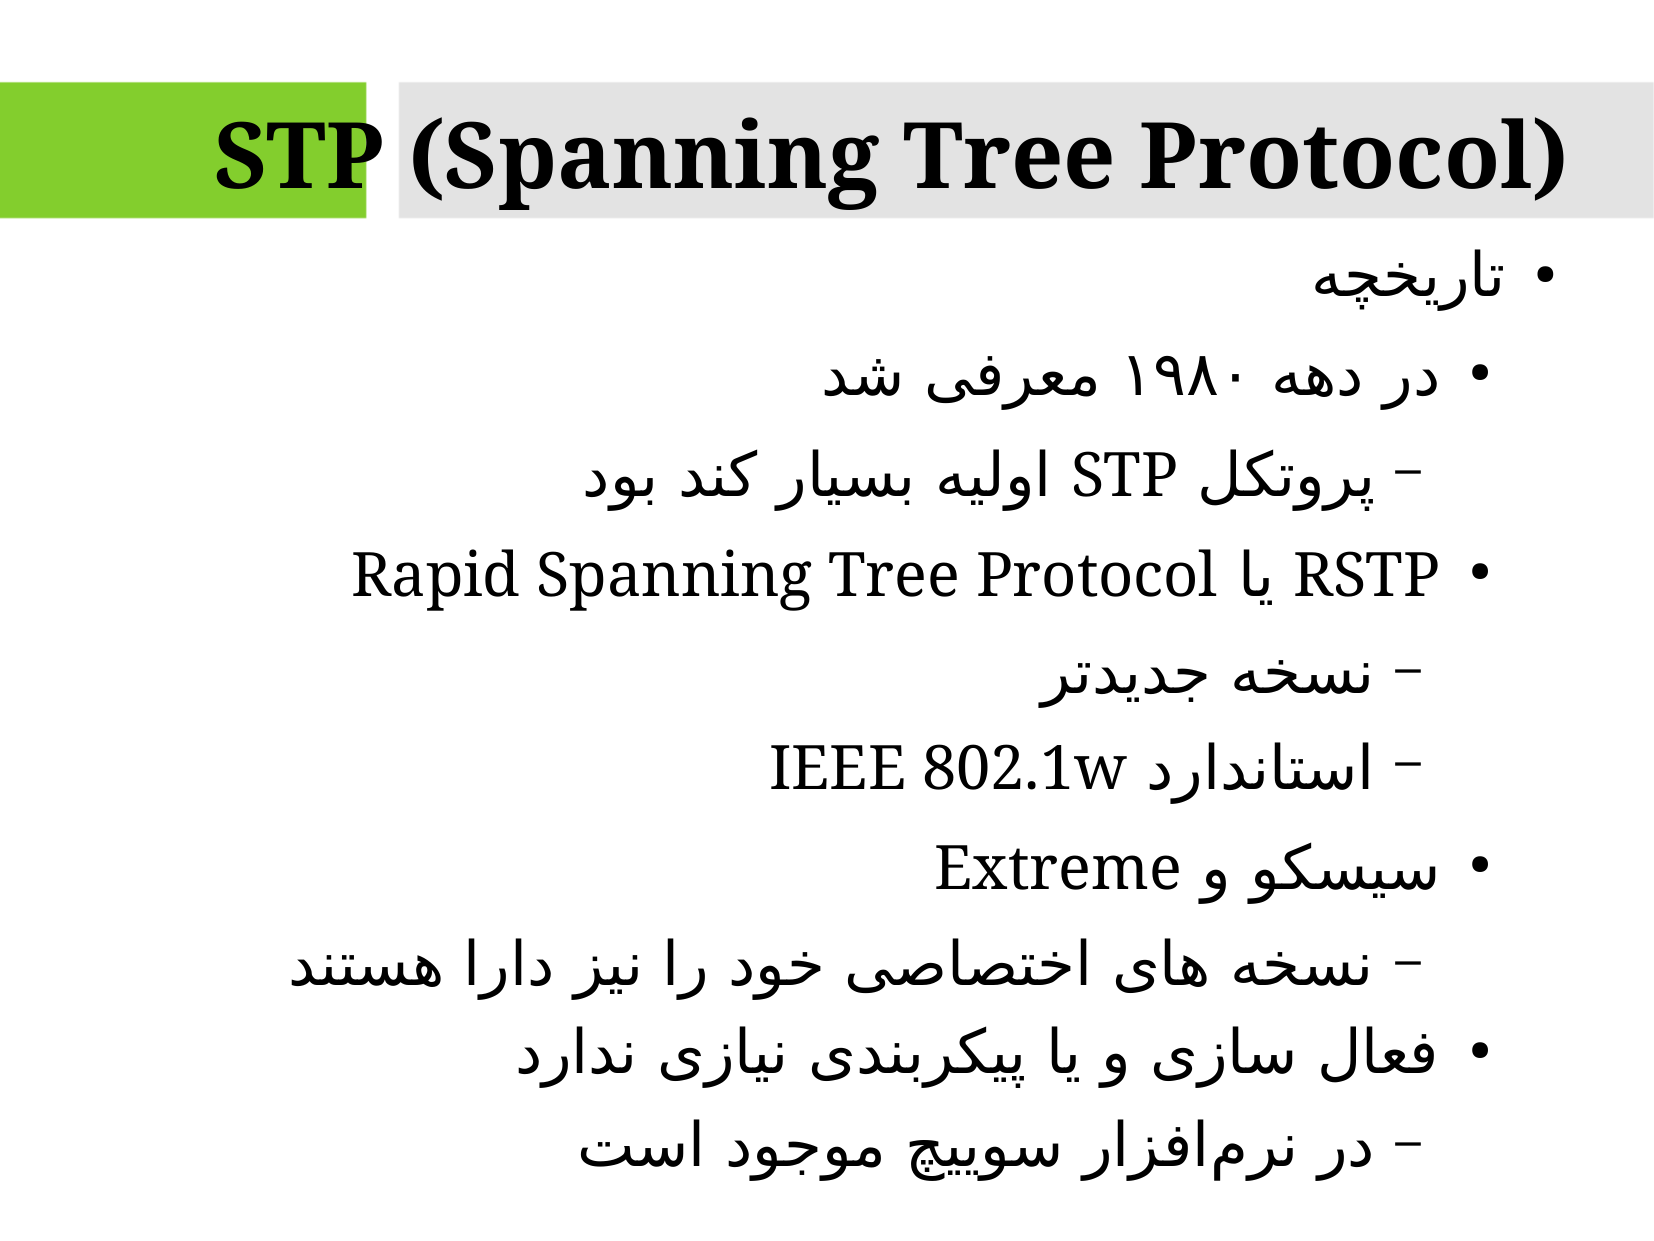

# STP (Spanning Tree Protocol)
تاریخچه
در دهه ۱۹۸۰ معرفی شد
پروتکل STP اولیه بسیار کند بود
RSTP یا Rapid Spanning Tree Protocol
نسخه جدیدتر
استاندارد IEEE 802.1w
سیسکو و Extreme
نسخه های اختصاصی خود را نیز دارا هستند
فعال سازی و یا پیکربندی نیازی ندارد
در نرم‌افزار سوییچ موجود است